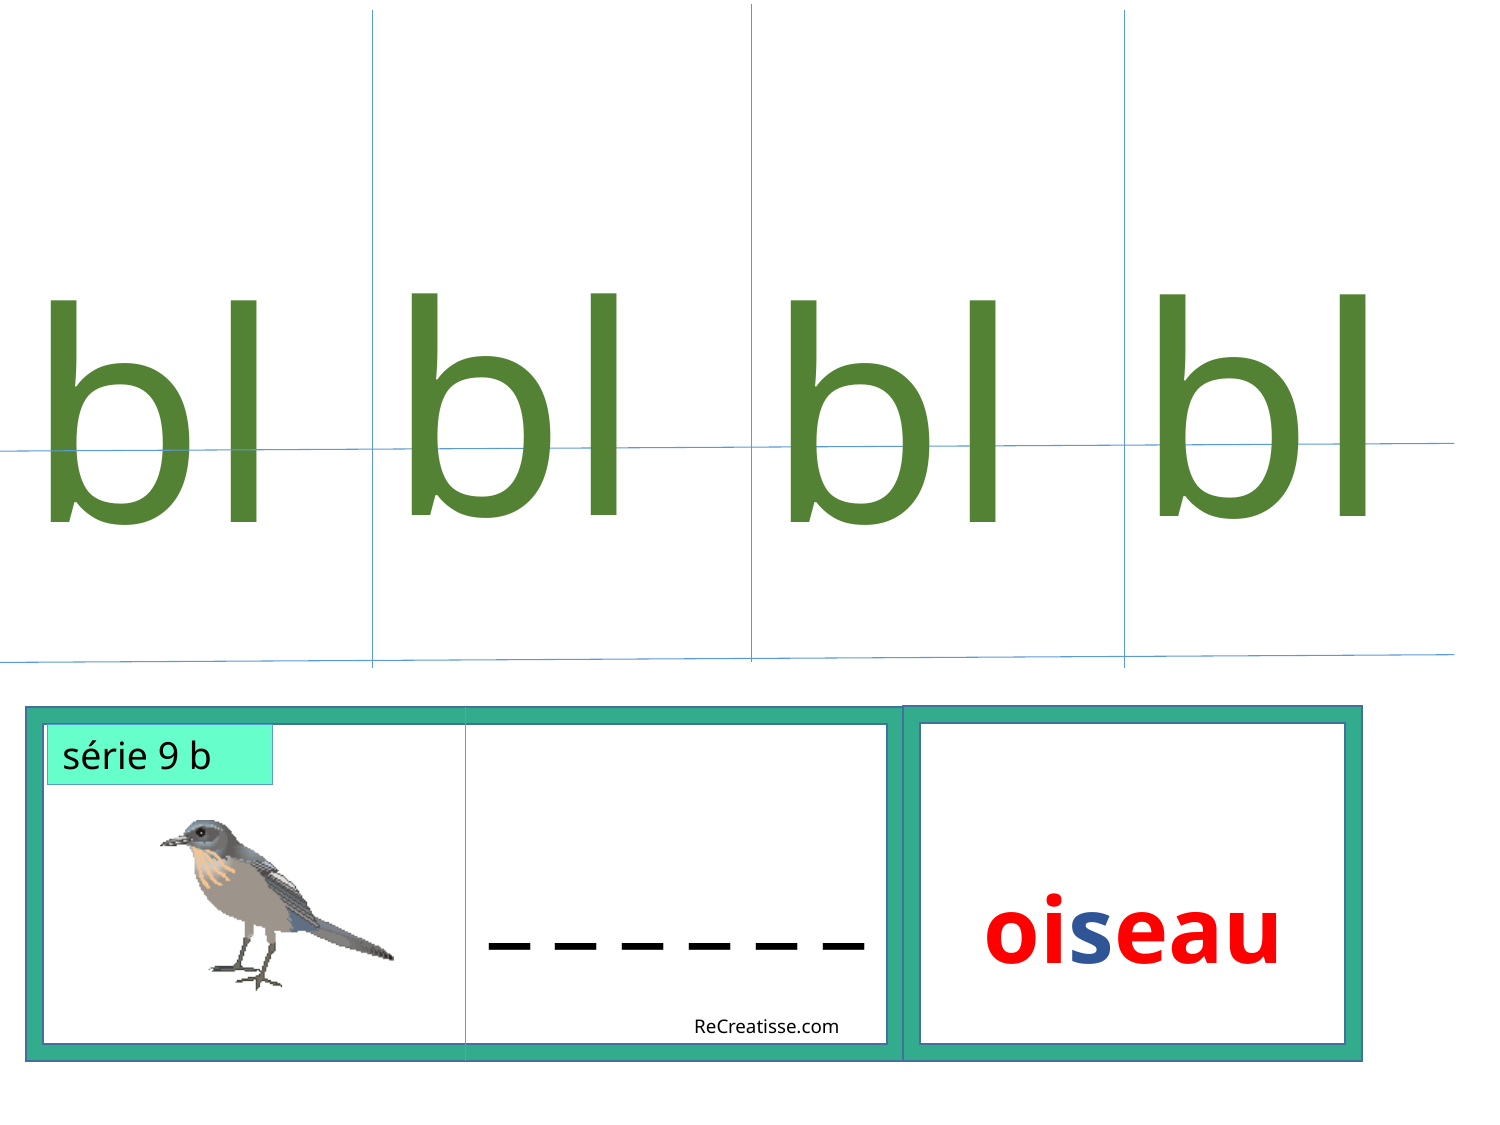

bl
bl
bl
bl
série 9 b
_ _ _ _ _ _
oiseau
ReCreatisse.com